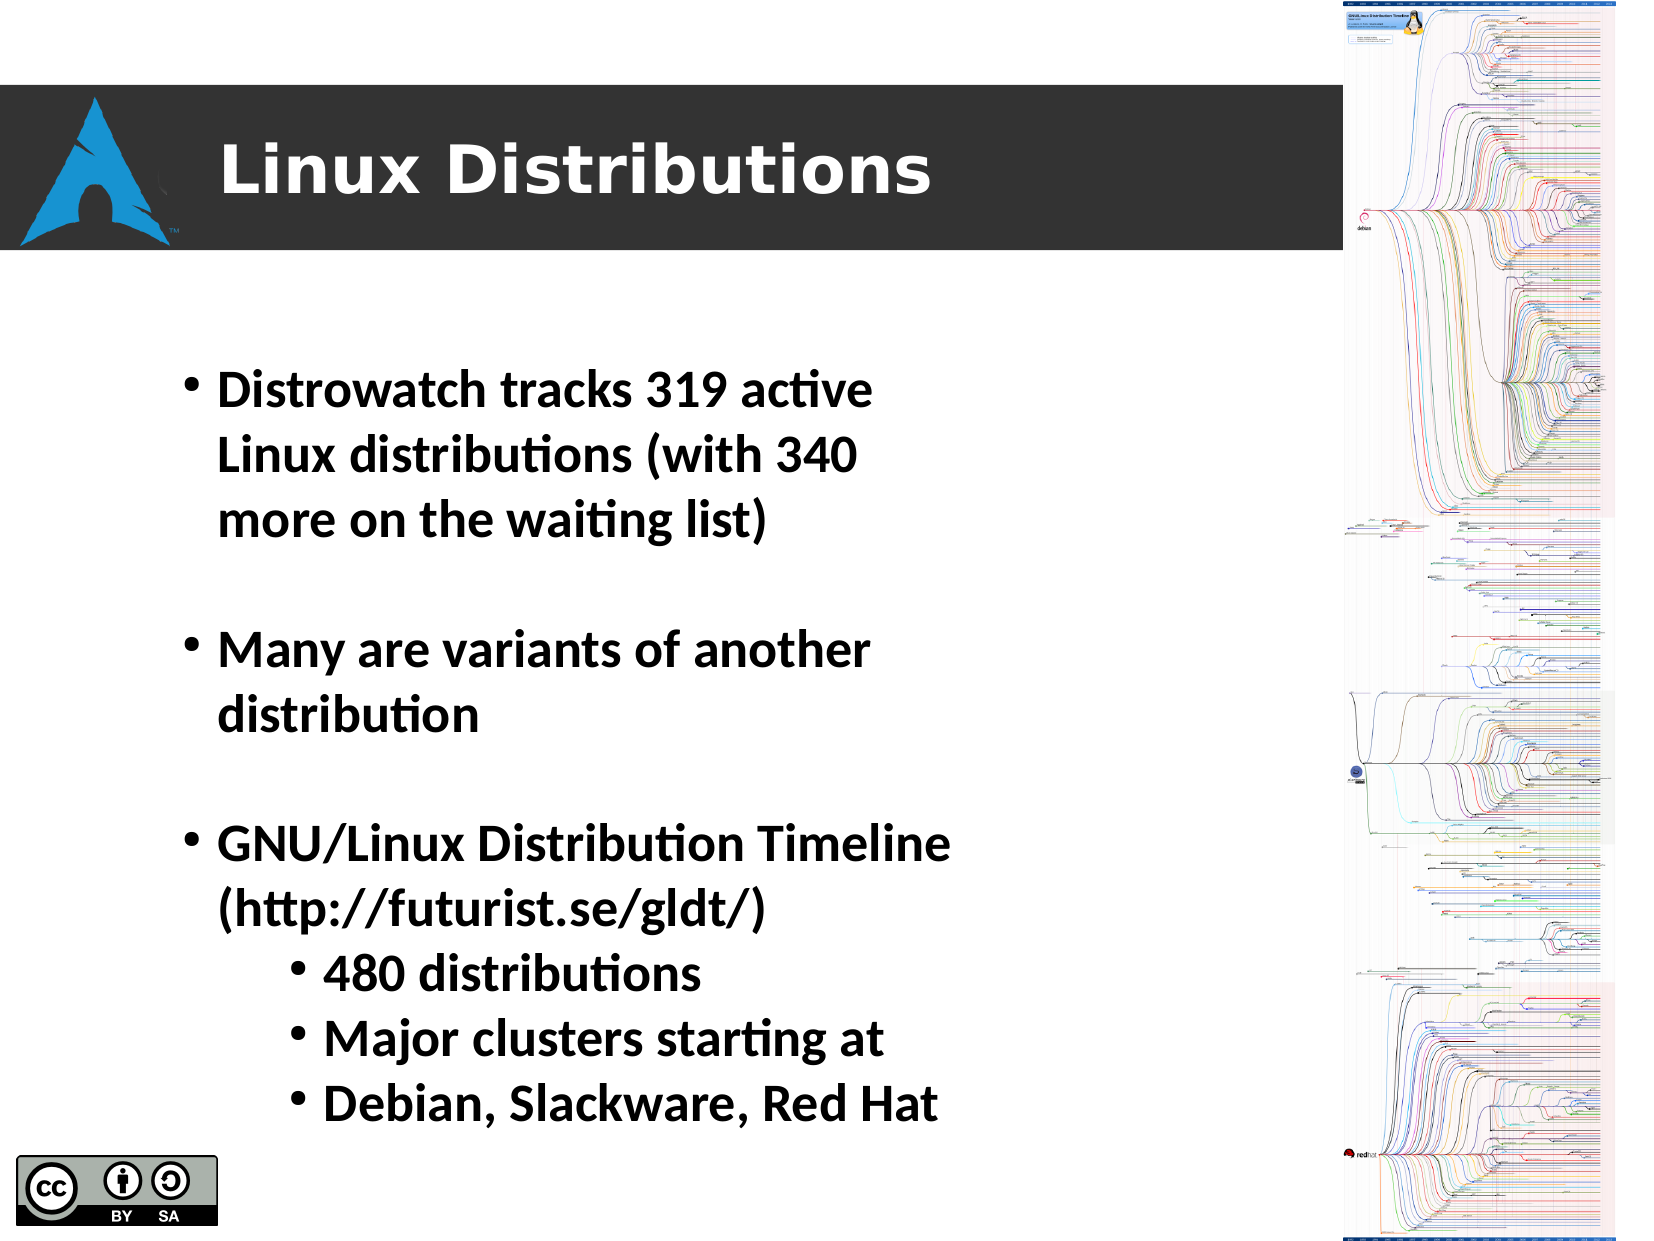

Linux Distributions
#
Distrowatch tracks 319 active
Linux distributions (with 340
more on the waiting list)
Many are variants of another
distribution
GNU/Linux Distribution Timeline
(http://futurist.se/gldt/)
480 distributions
Major clusters starting at
Debian, Slackware, Red Hat